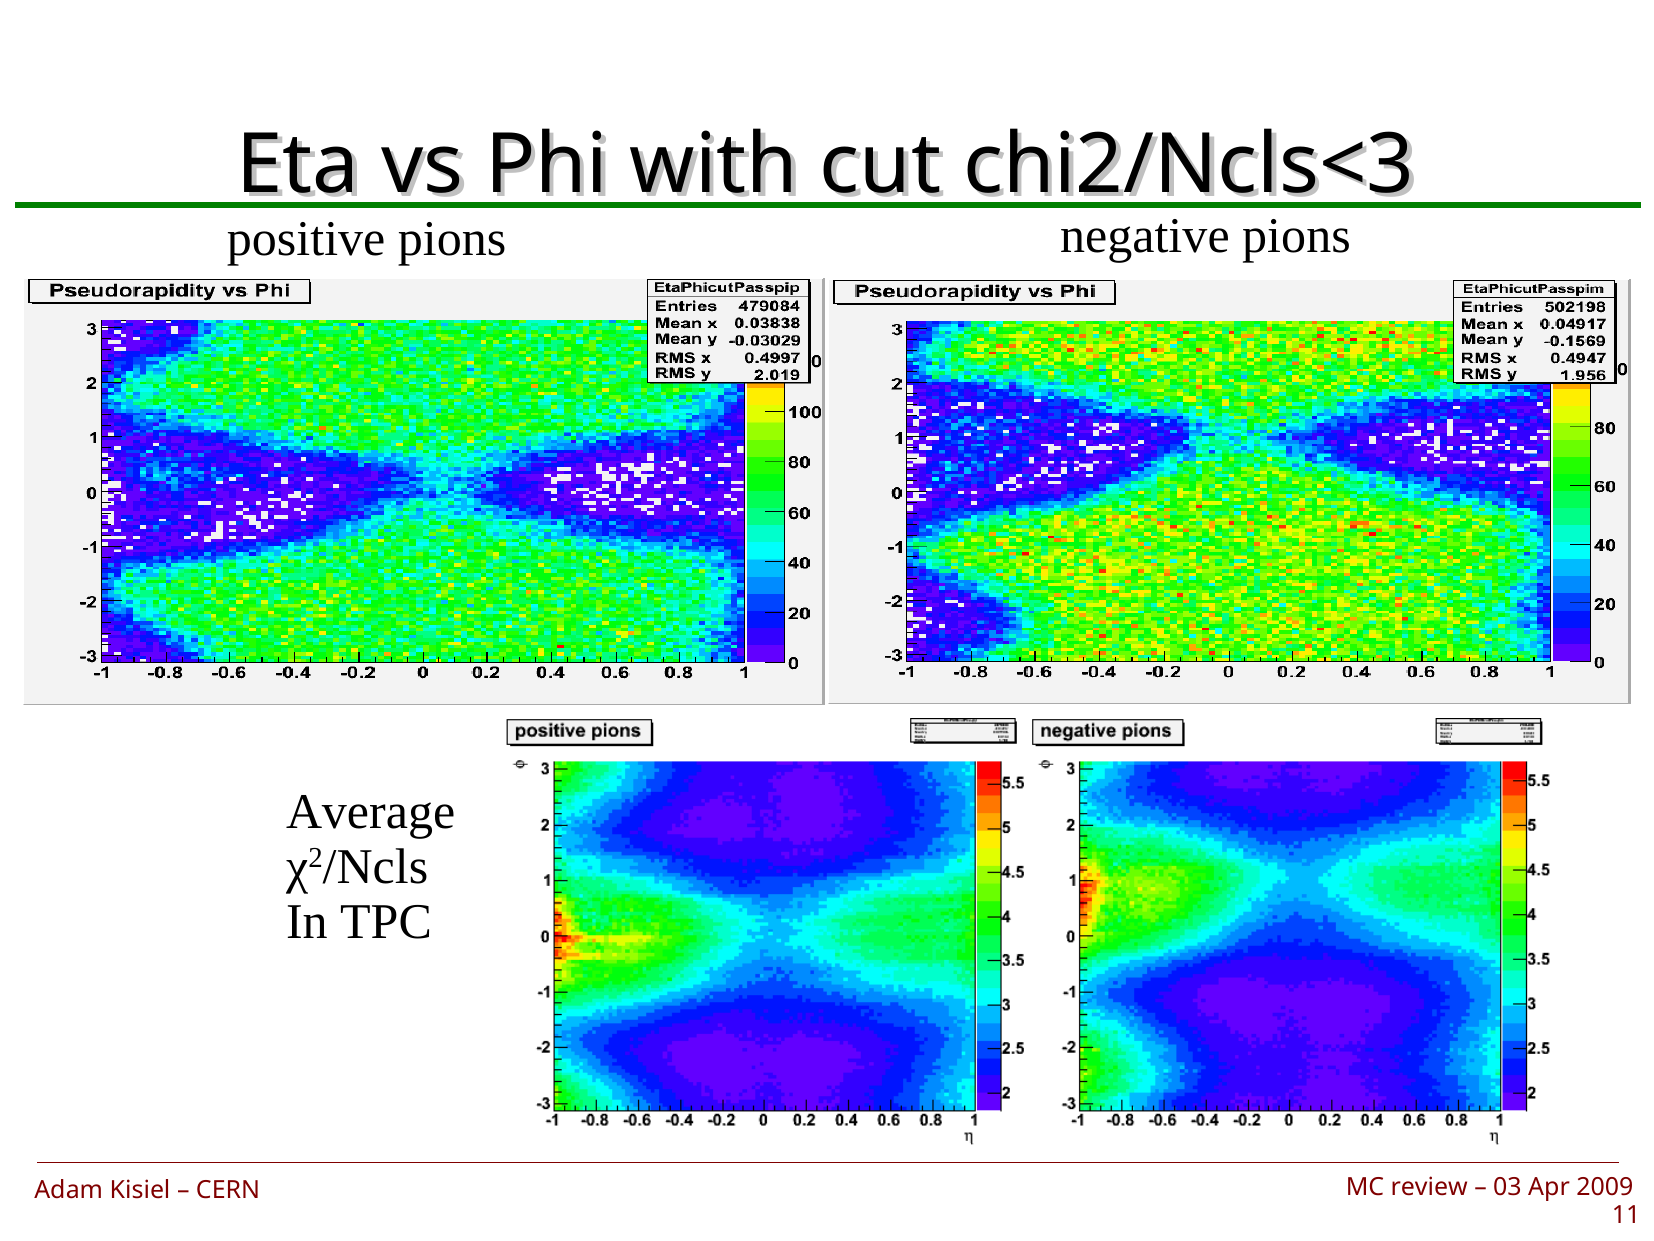

# Eta vs Phi with cut chi2/Ncls<3
negative pions
positive pions
Average
χ2/Ncls
In TPC